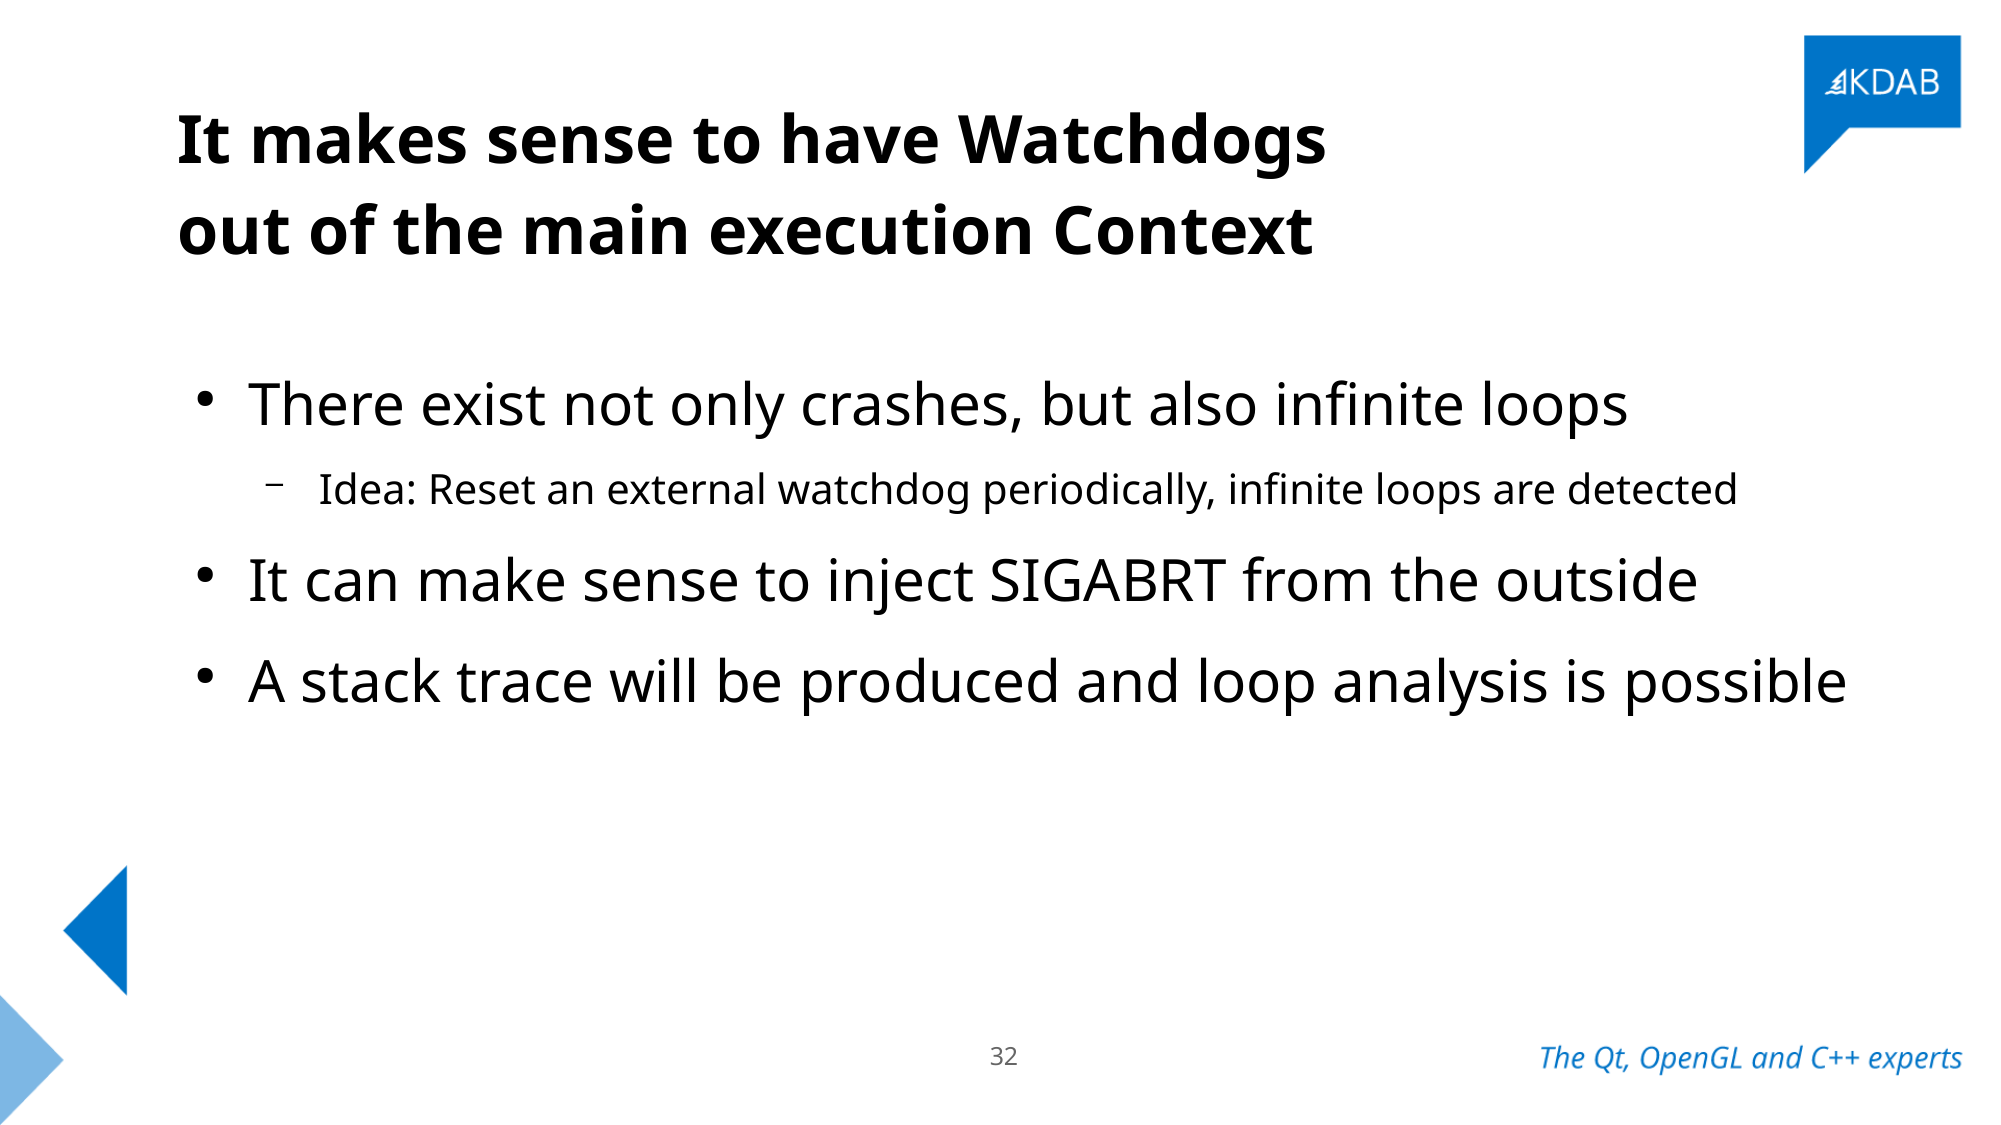

# It makes sense to have Watchdogs out of the main execution Context
There exist not only crashes, but also infinite loops
Idea: Reset an external watchdog periodically, infinite loops are detected
It can make sense to inject SIGABRT from the outside
A stack trace will be produced and loop analysis is possible